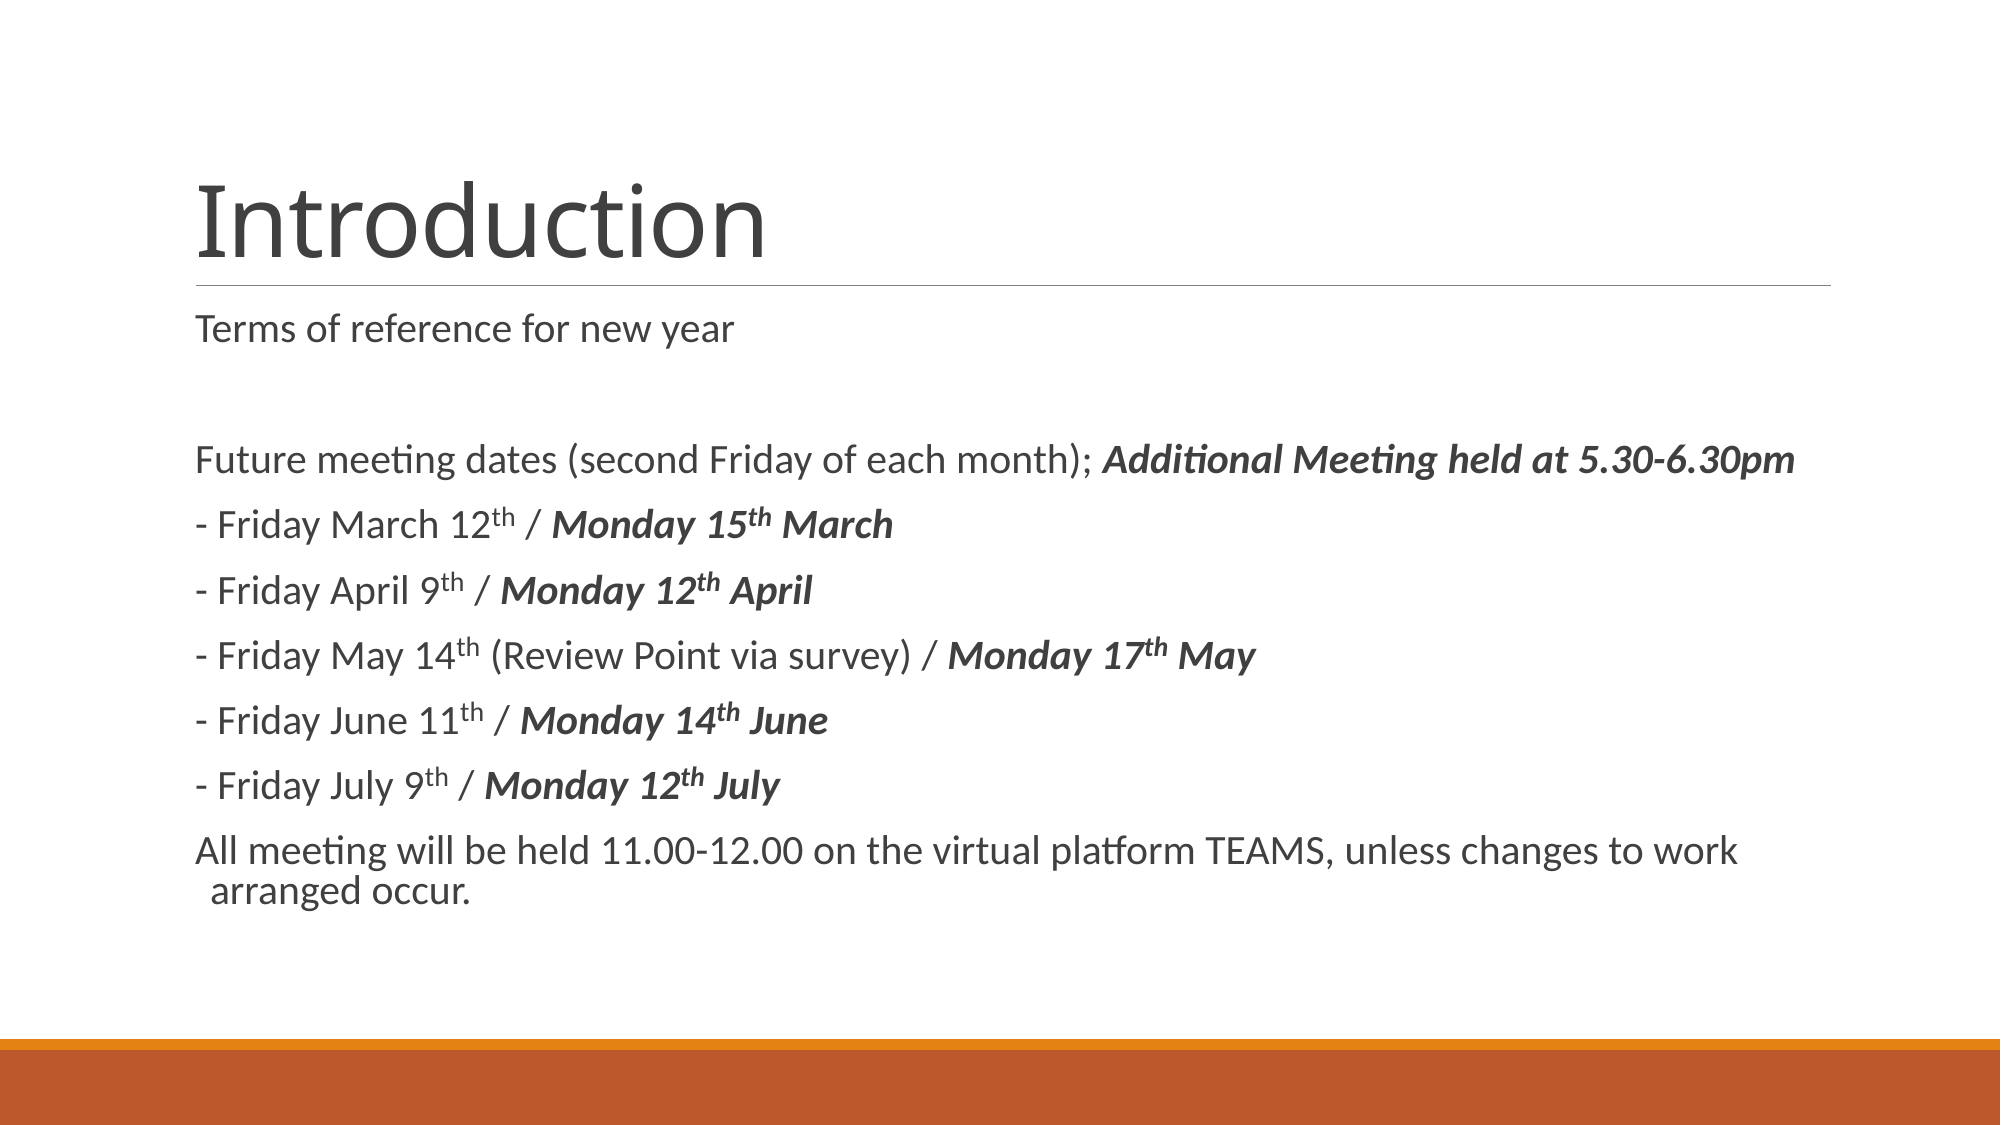

# Introduction
Terms of reference for new year
Future meeting dates (second Friday of each month); Additional Meeting held at 5.30-6.30pm
- Friday March 12th / Monday 15th March
- Friday April 9th / Monday 12th April
- Friday May 14th (Review Point via survey) / Monday 17th May
- Friday June 11th / Monday 14th June
- Friday July 9th / Monday 12th July
All meeting will be held 11.00-12.00 on the virtual platform TEAMS, unless changes to work arranged occur.